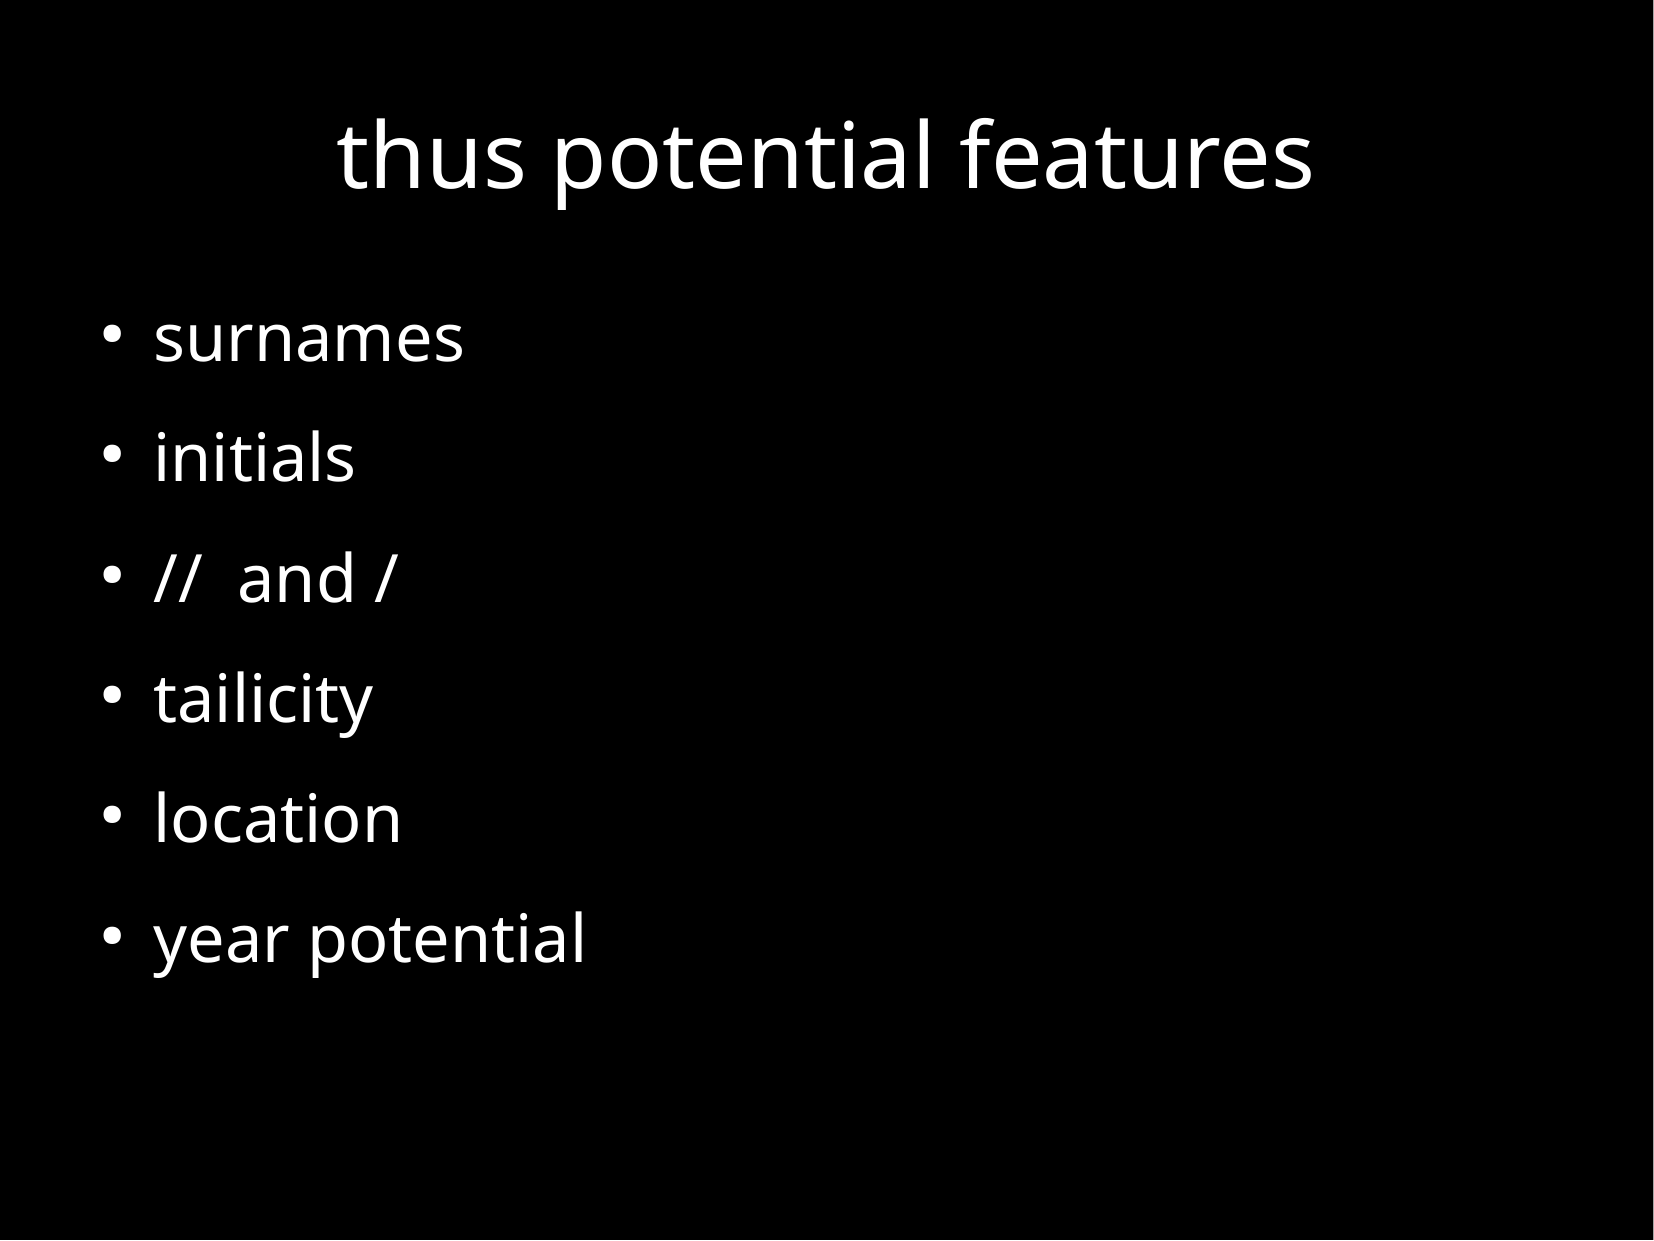

# thus potential features
surnames
initials
// and /
tailicity
location
year potential